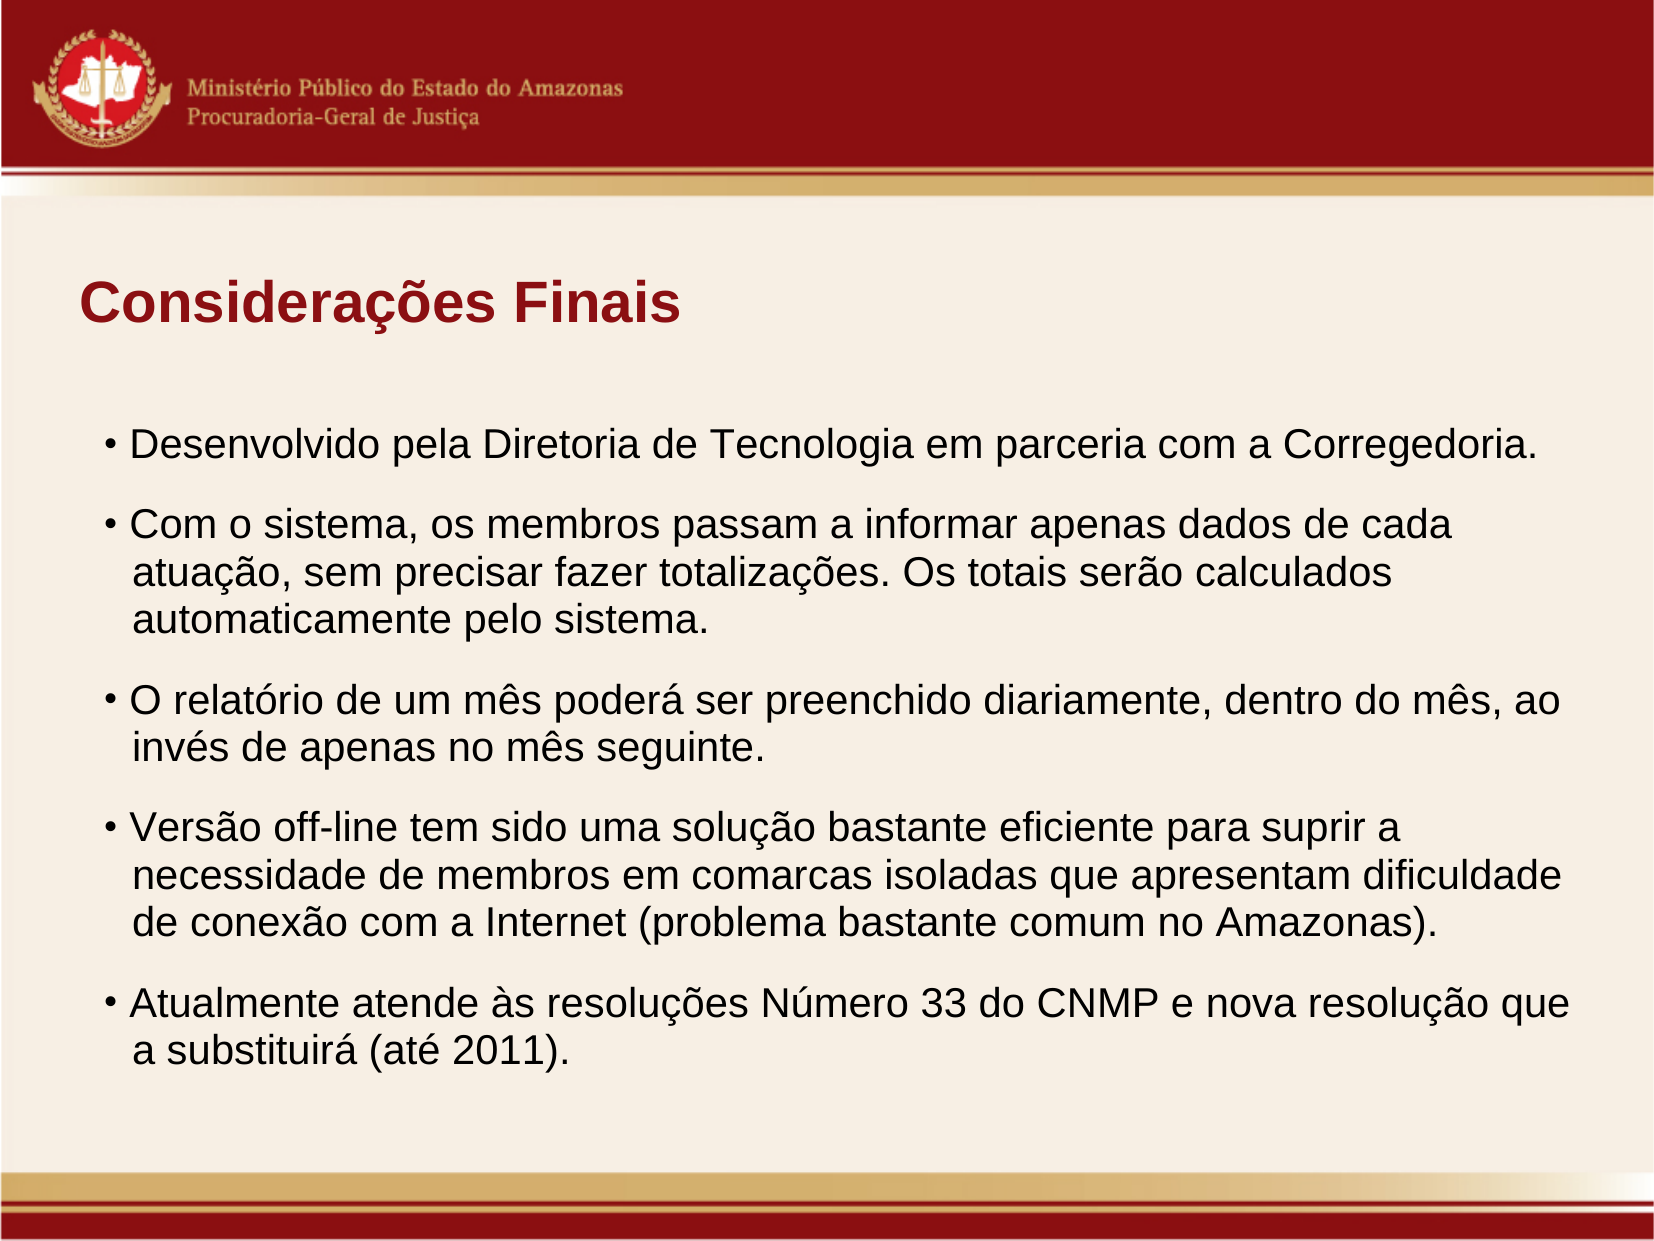

Considerações Finais
 Desenvolvido pela Diretoria de Tecnologia em parceria com a Corregedoria.
 Com o sistema, os membros passam a informar apenas dados de cada atuação, sem precisar fazer totalizações. Os totais serão calculados automaticamente pelo sistema.
 O relatório de um mês poderá ser preenchido diariamente, dentro do mês, ao invés de apenas no mês seguinte.
 Versão off-line tem sido uma solução bastante eficiente para suprir a necessidade de membros em comarcas isoladas que apresentam dificuldade de conexão com a Internet (problema bastante comum no Amazonas).
 Atualmente atende às resoluções Número 33 do CNMP e nova resolução que a substituirá (até 2011).